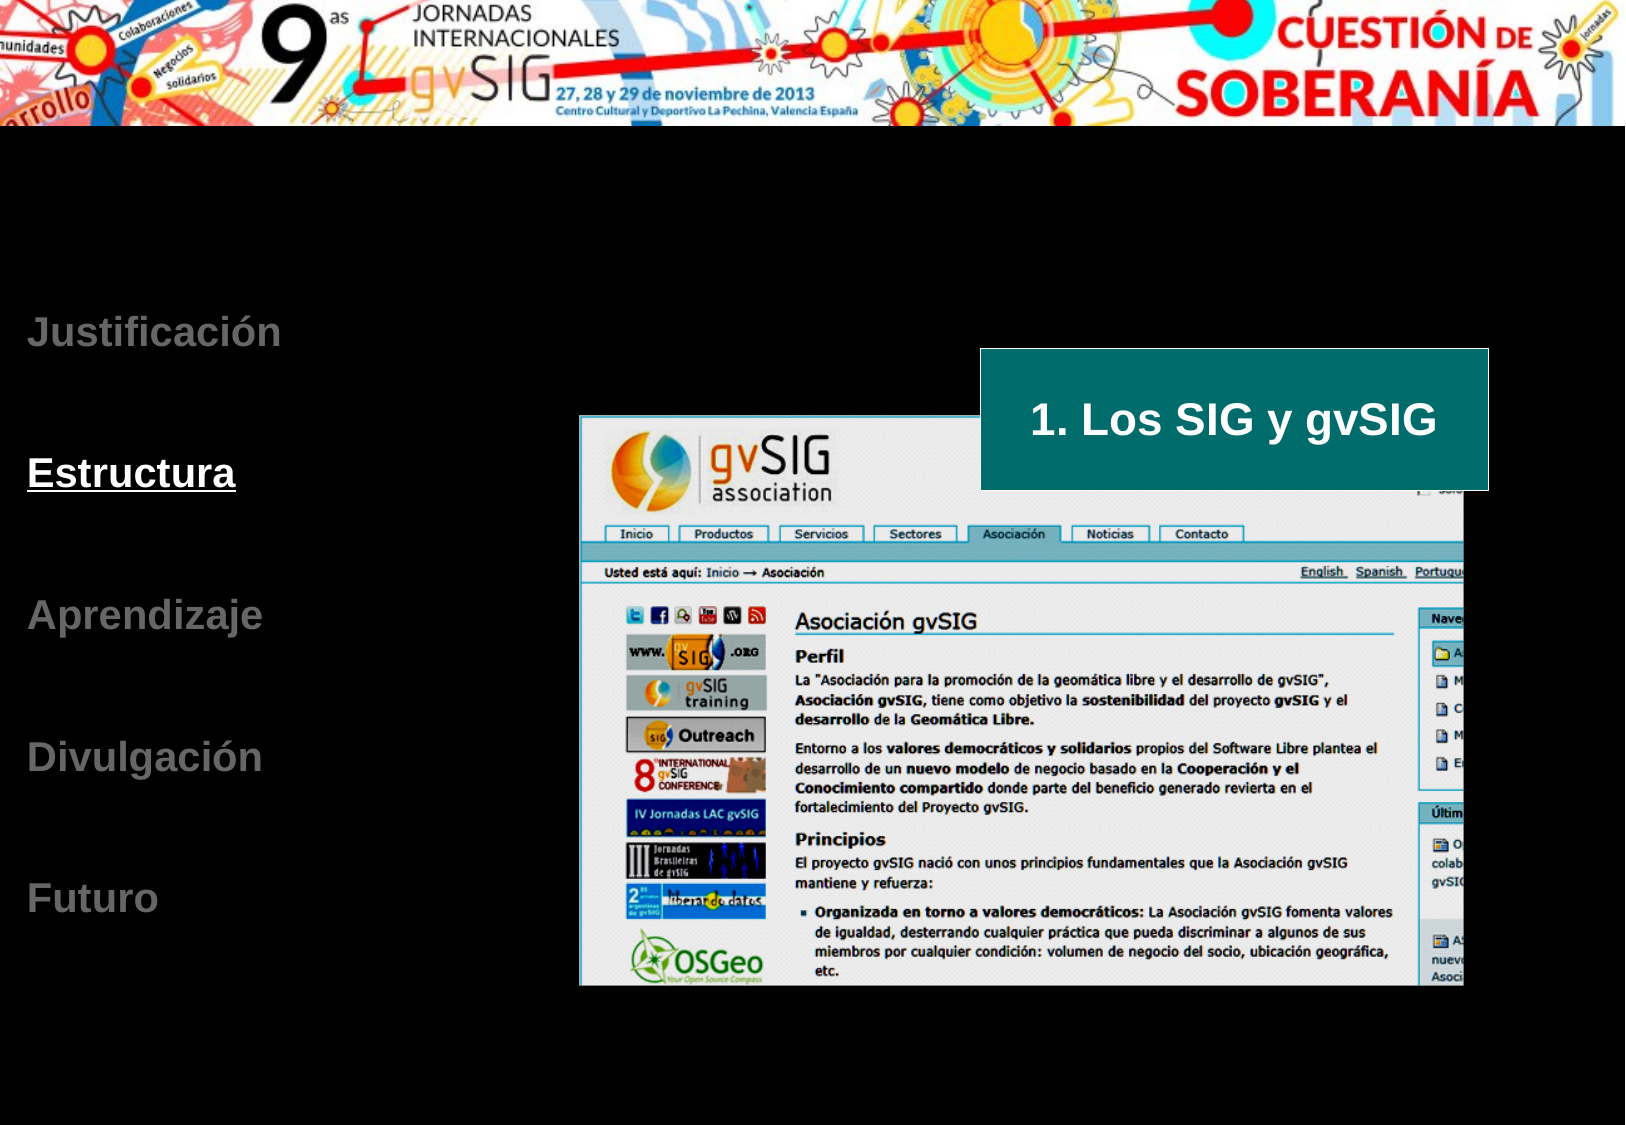

Justificación
Estructura
Aprendizaje
Divulgación
Futuro
1. Los SIG y gvSIG